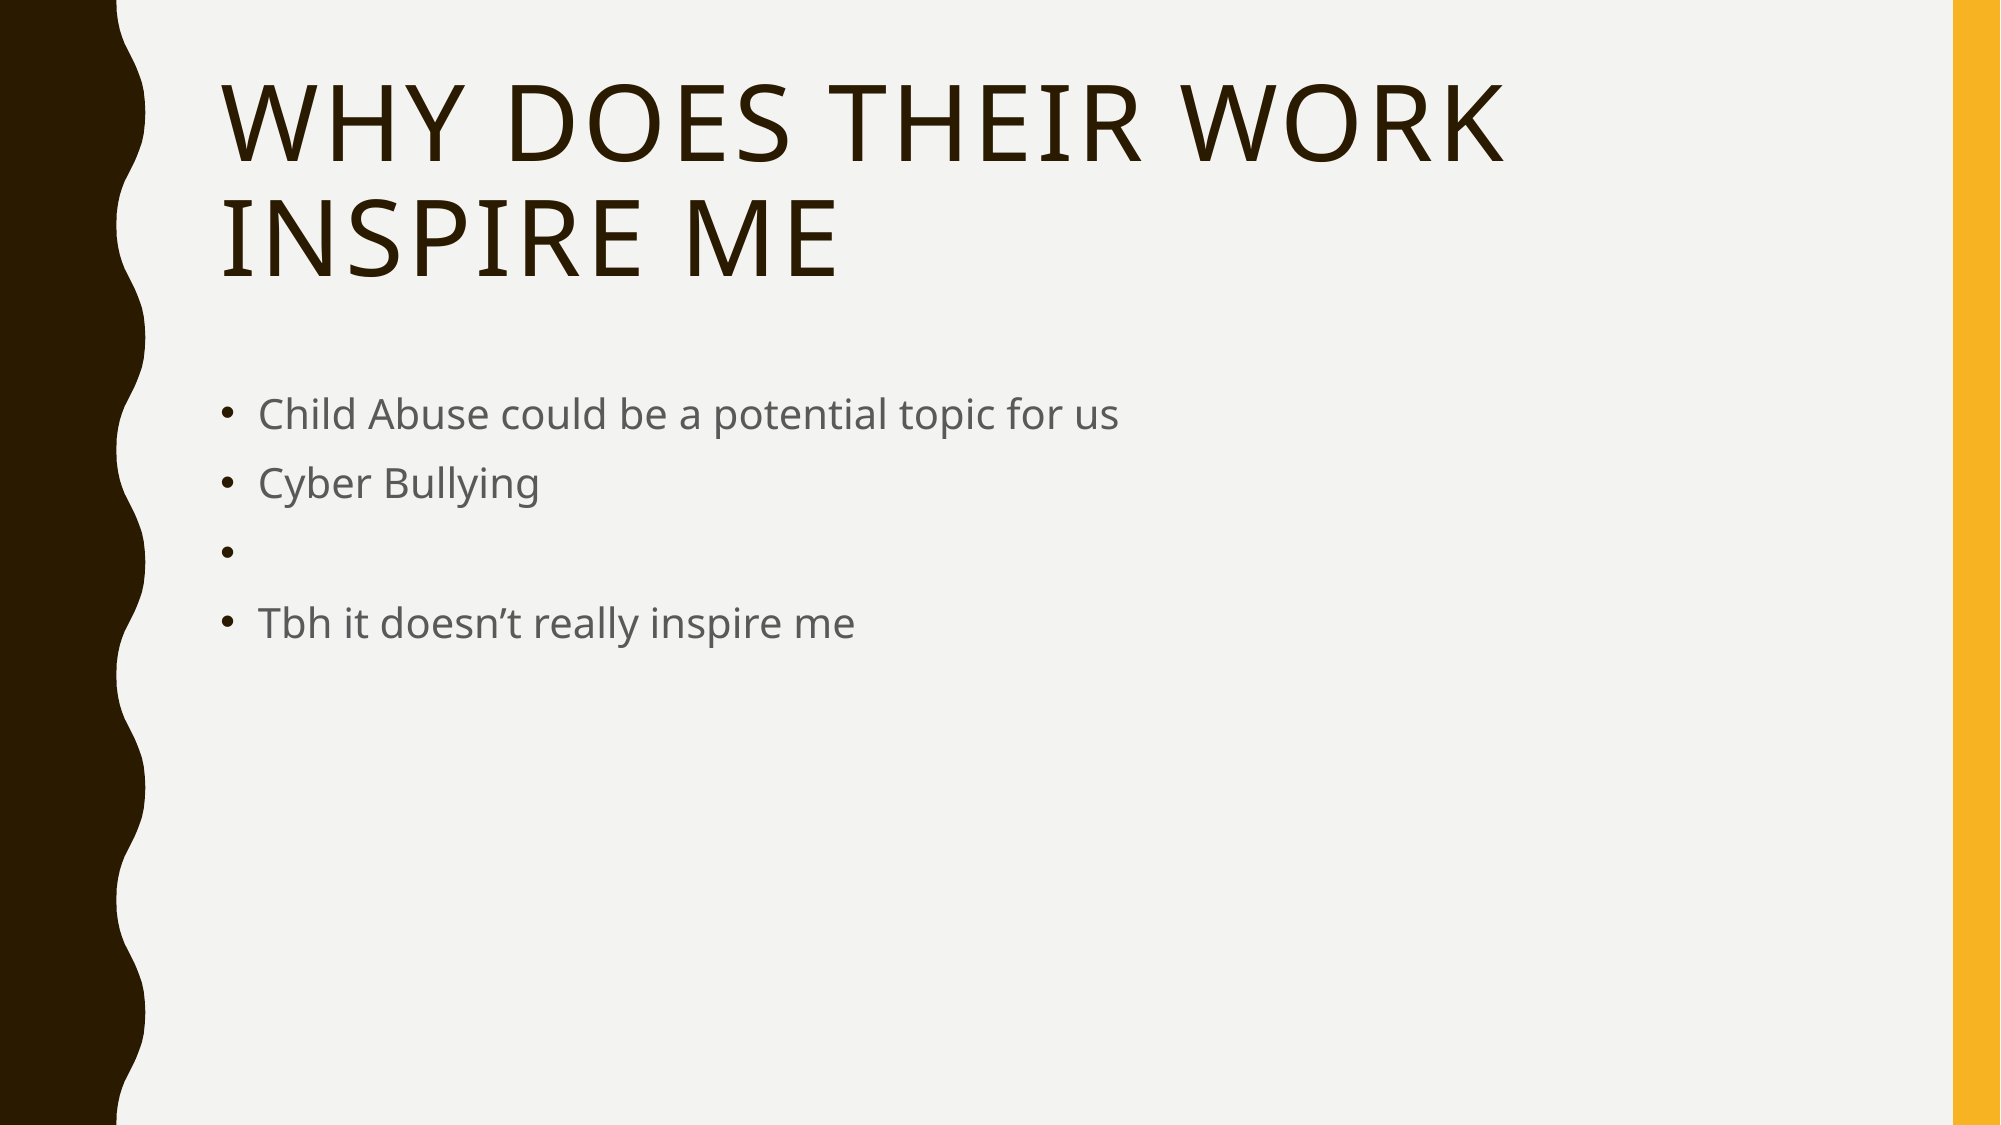

# Why does their work inspire me
Child Abuse could be a potential topic for us
Cyber Bullying
Tbh it doesn’t really inspire me